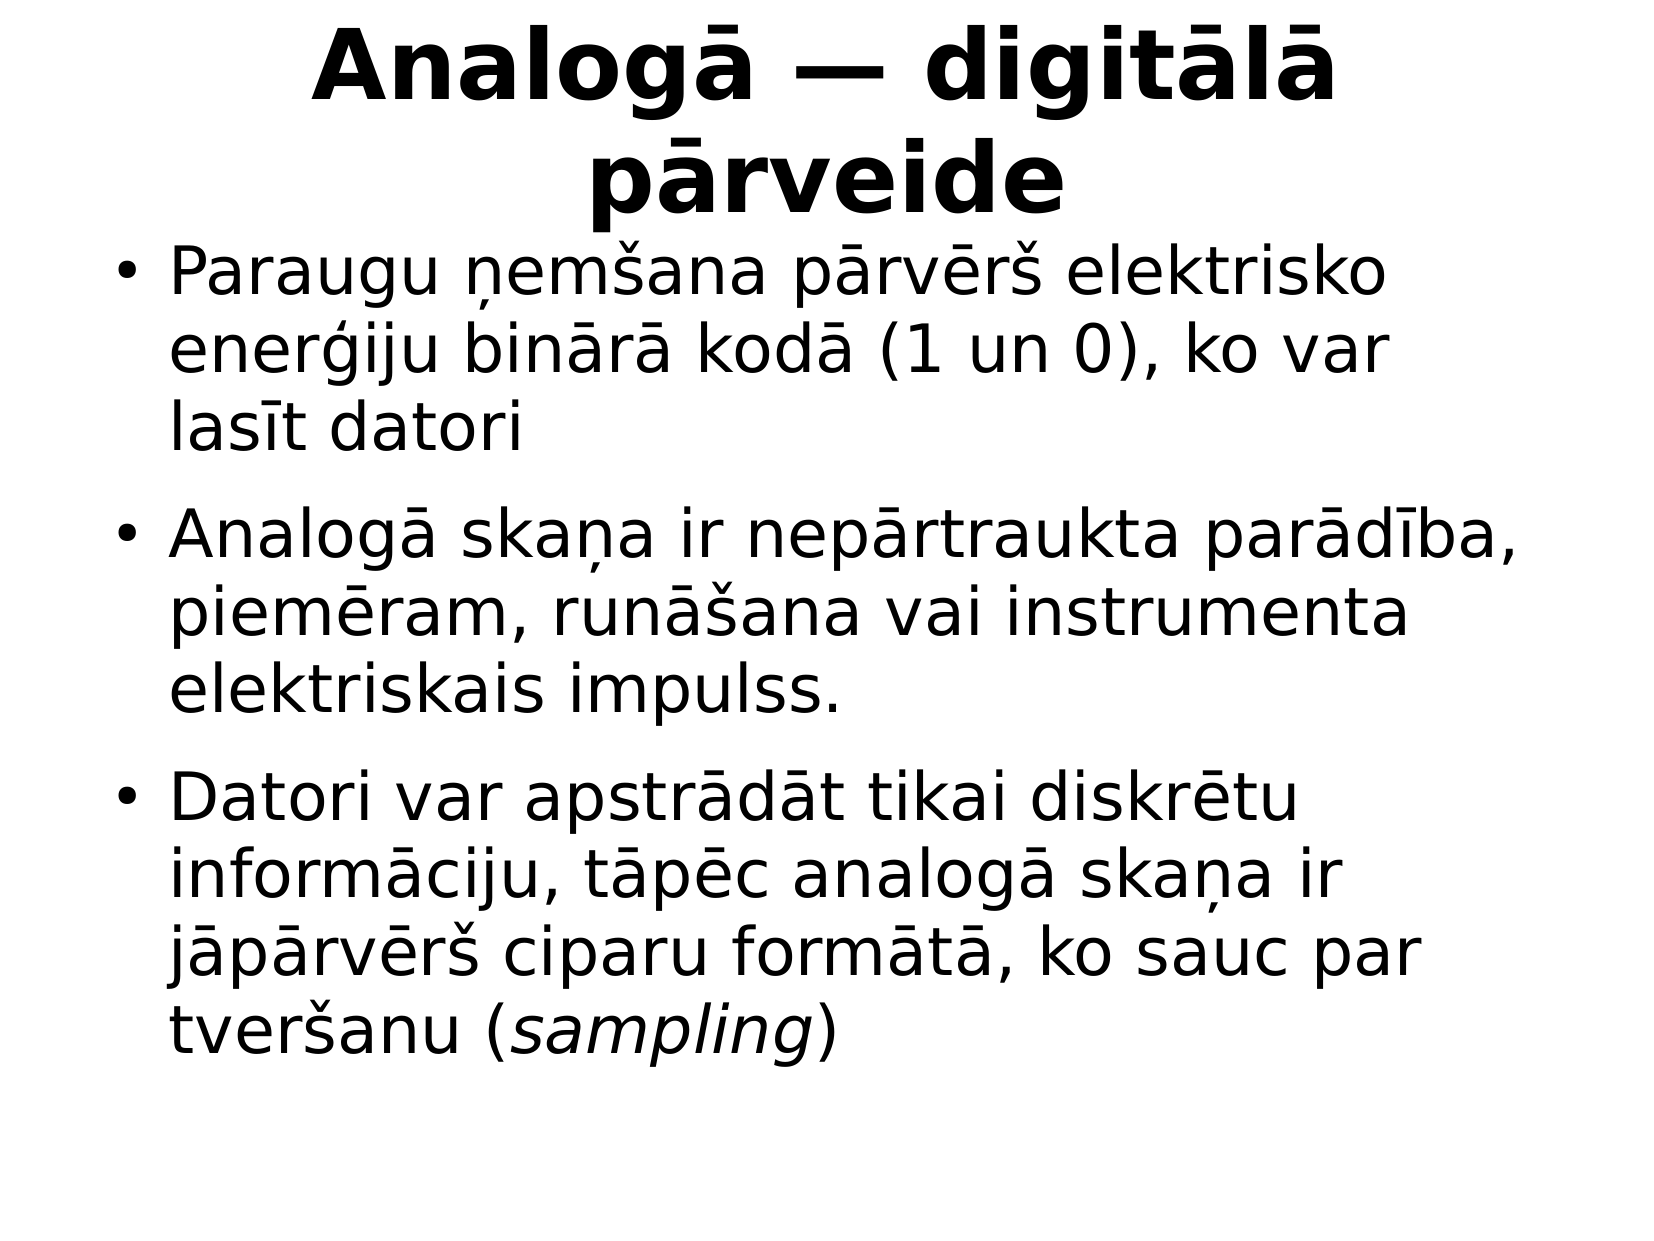

# Analogā — digitālā pārveide
Paraugu ņemšana pārvērš elektrisko enerģiju binārā kodā (1 un 0), ko var lasīt datori
Analogā skaņa ir nepārtraukta parādība, piemēram, runāšana vai instrumenta elektriskais impulss.
Datori var apstrādāt tikai diskrētu informāciju, tāpēc analogā skaņa ir jāpārvērš ciparu formātā, ko sauc par tveršanu (sampling)